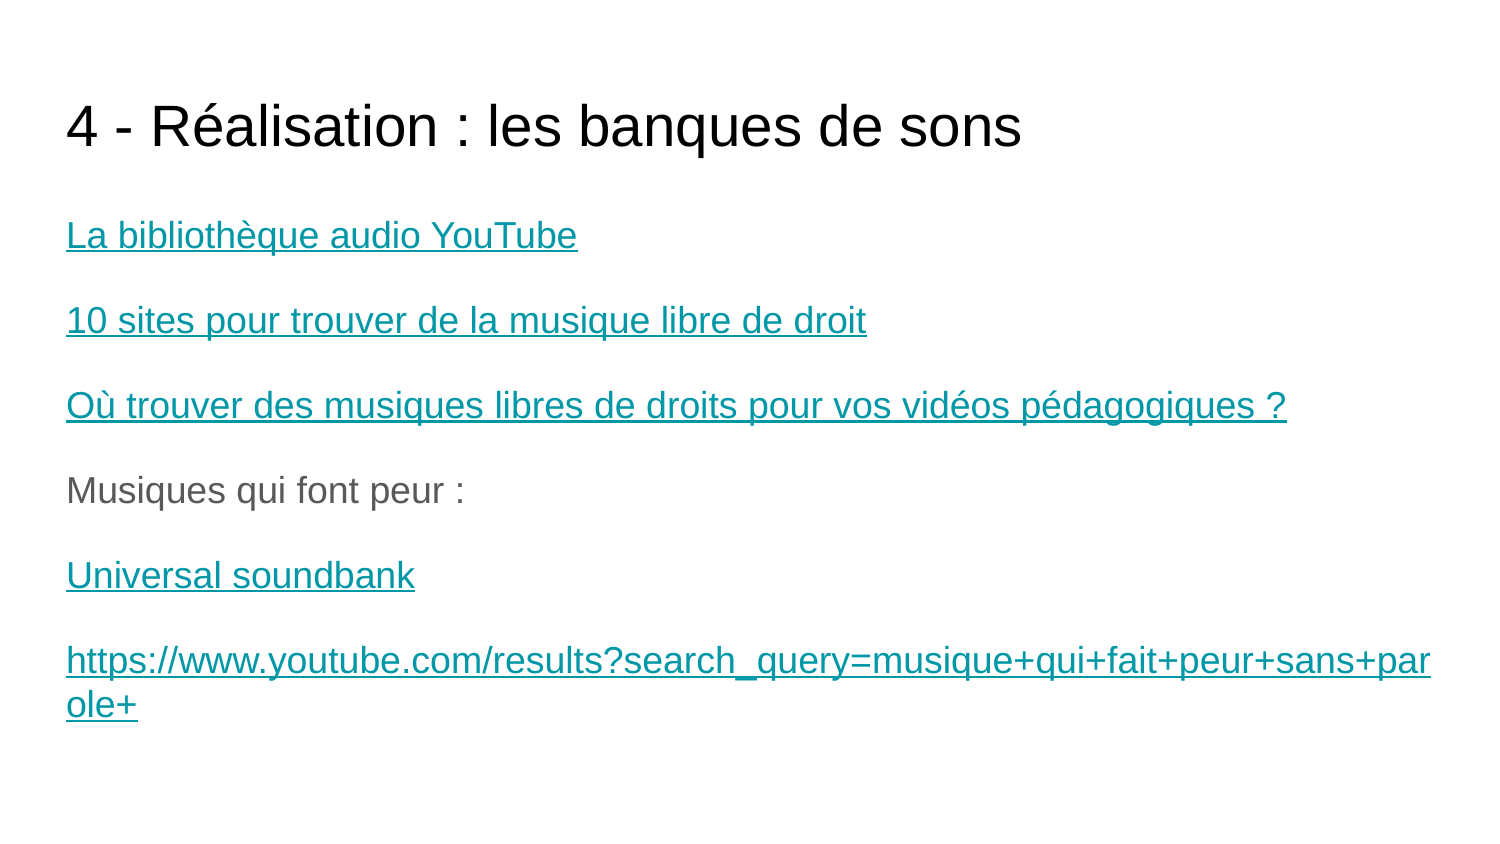

# 4 - Réalisation : les banques de sons
La bibliothèque audio YouTube
10 sites pour trouver de la musique libre de droit
Où trouver des musiques libres de droits pour vos vidéos pédagogiques ?
Musiques qui font peur :
Universal soundbank
https://www.youtube.com/results?search_query=musique+qui+fait+peur+sans+parole+